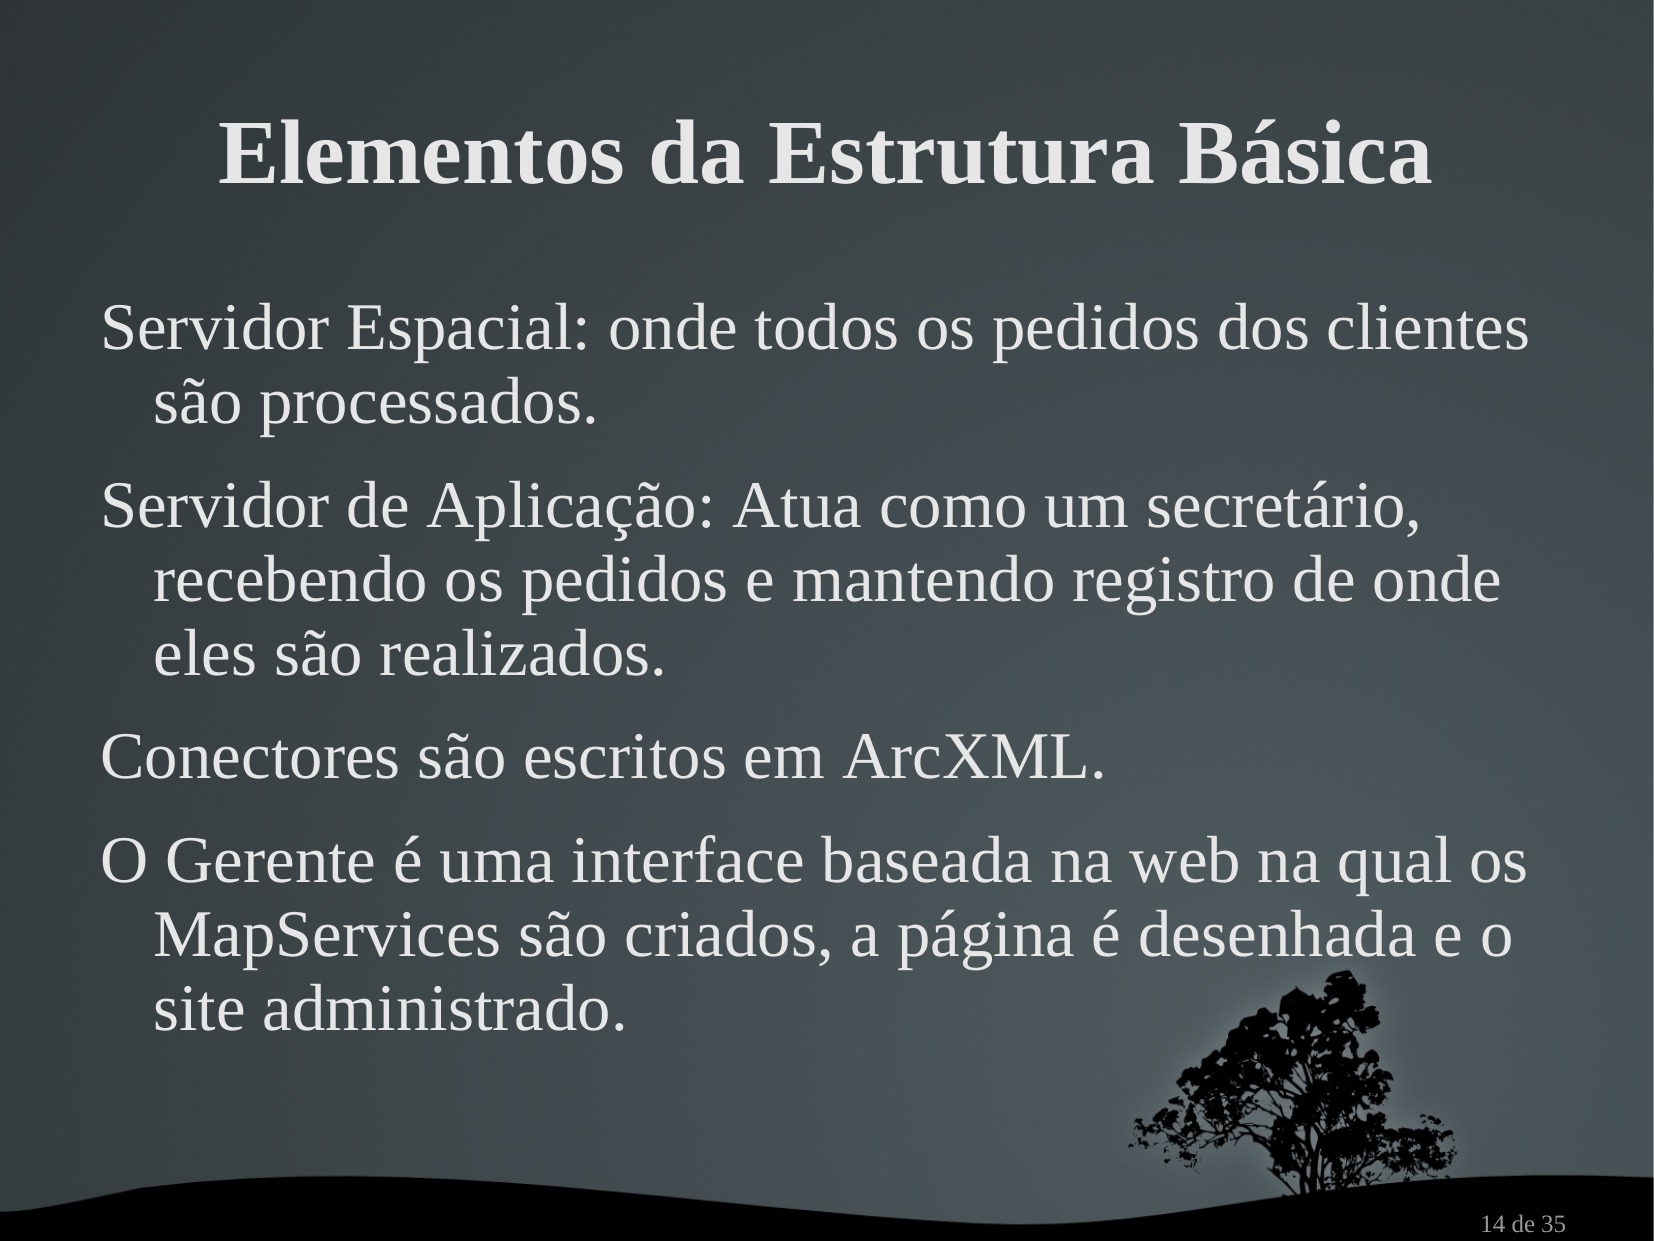

# Elementos da Estrutura Básica
Servidor Espacial: onde todos os pedidos dos clientes são processados.
Servidor de Aplicação: Atua como um secretário, recebendo os pedidos e mantendo registro de onde eles são realizados.
Conectores são escritos em ArcXML.
O Gerente é uma interface baseada na web na qual os MapServices são criados, a página é desenhada e o site administrado.
14